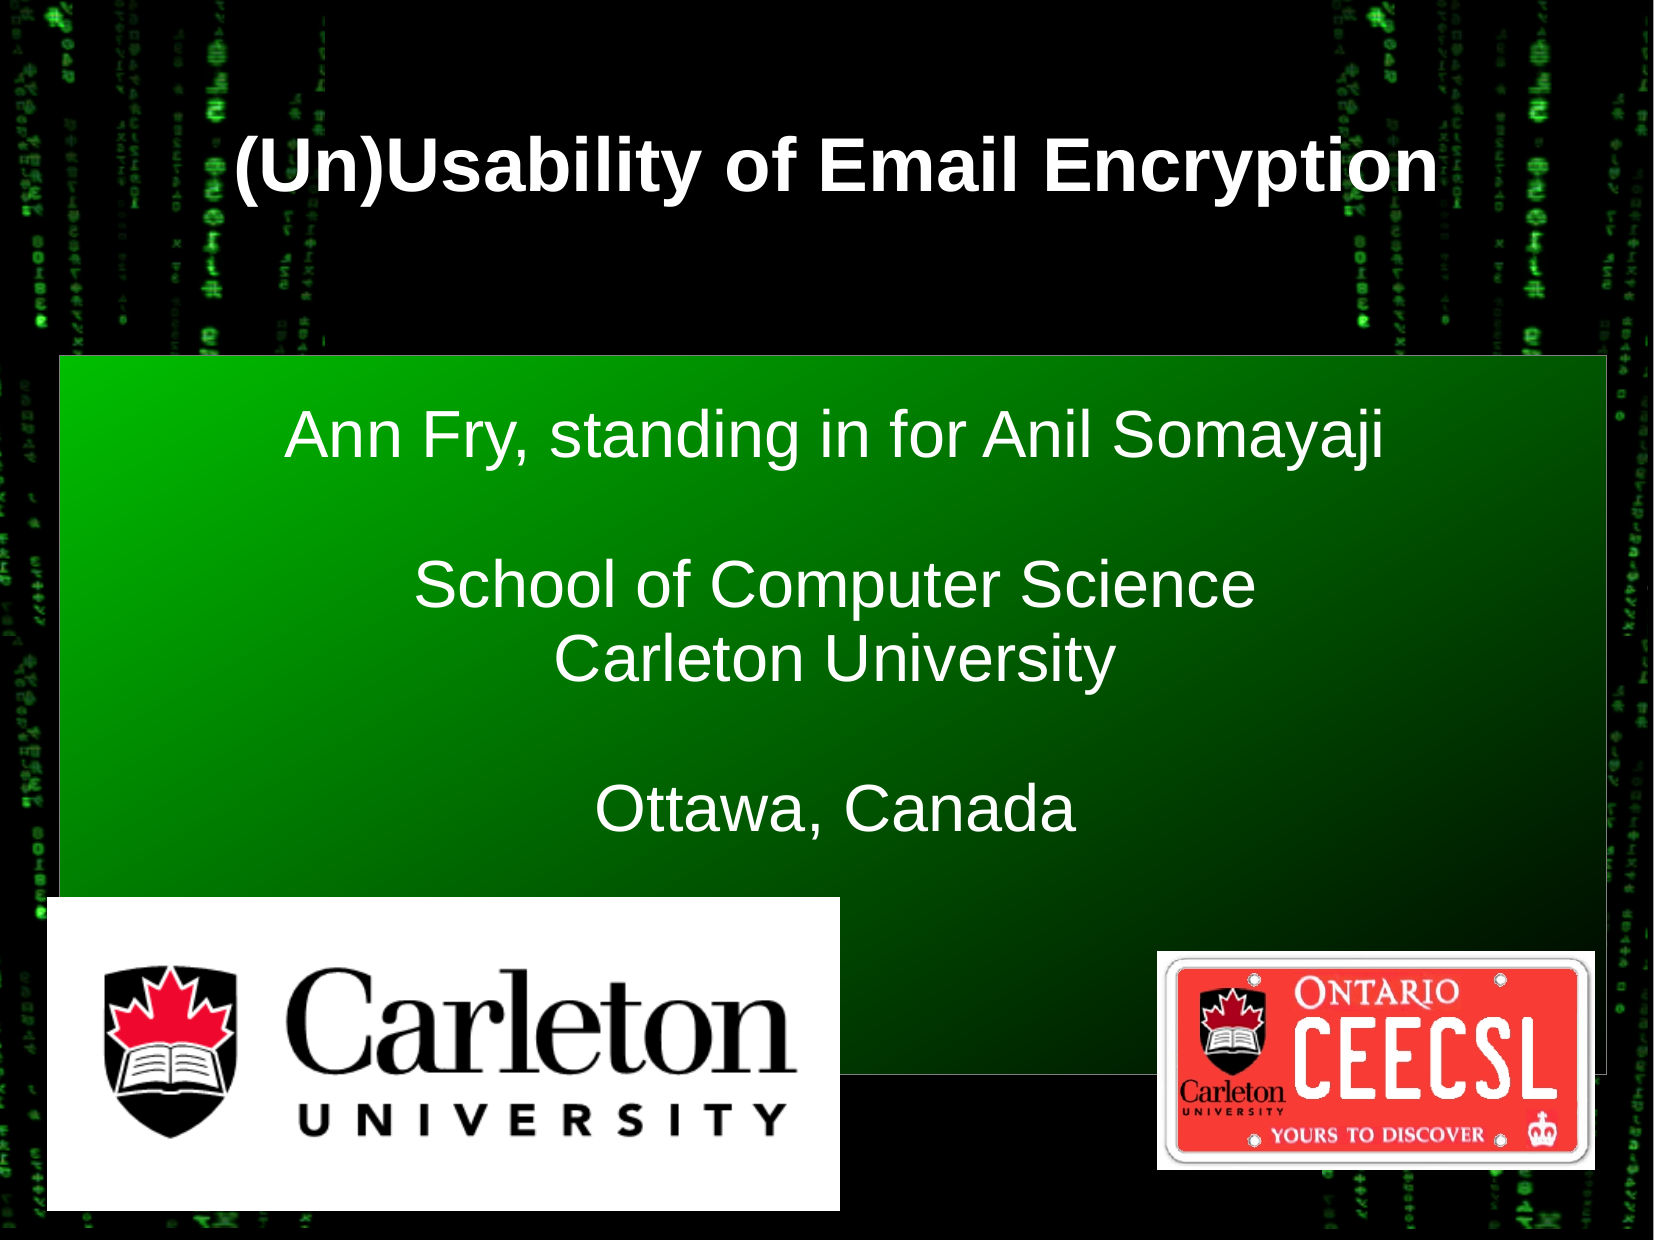

# (Un)Usability of Email Encryption
Ann Fry, standing in for Anil Somayaji
School of Computer Science
Carleton University
Ottawa, Canada